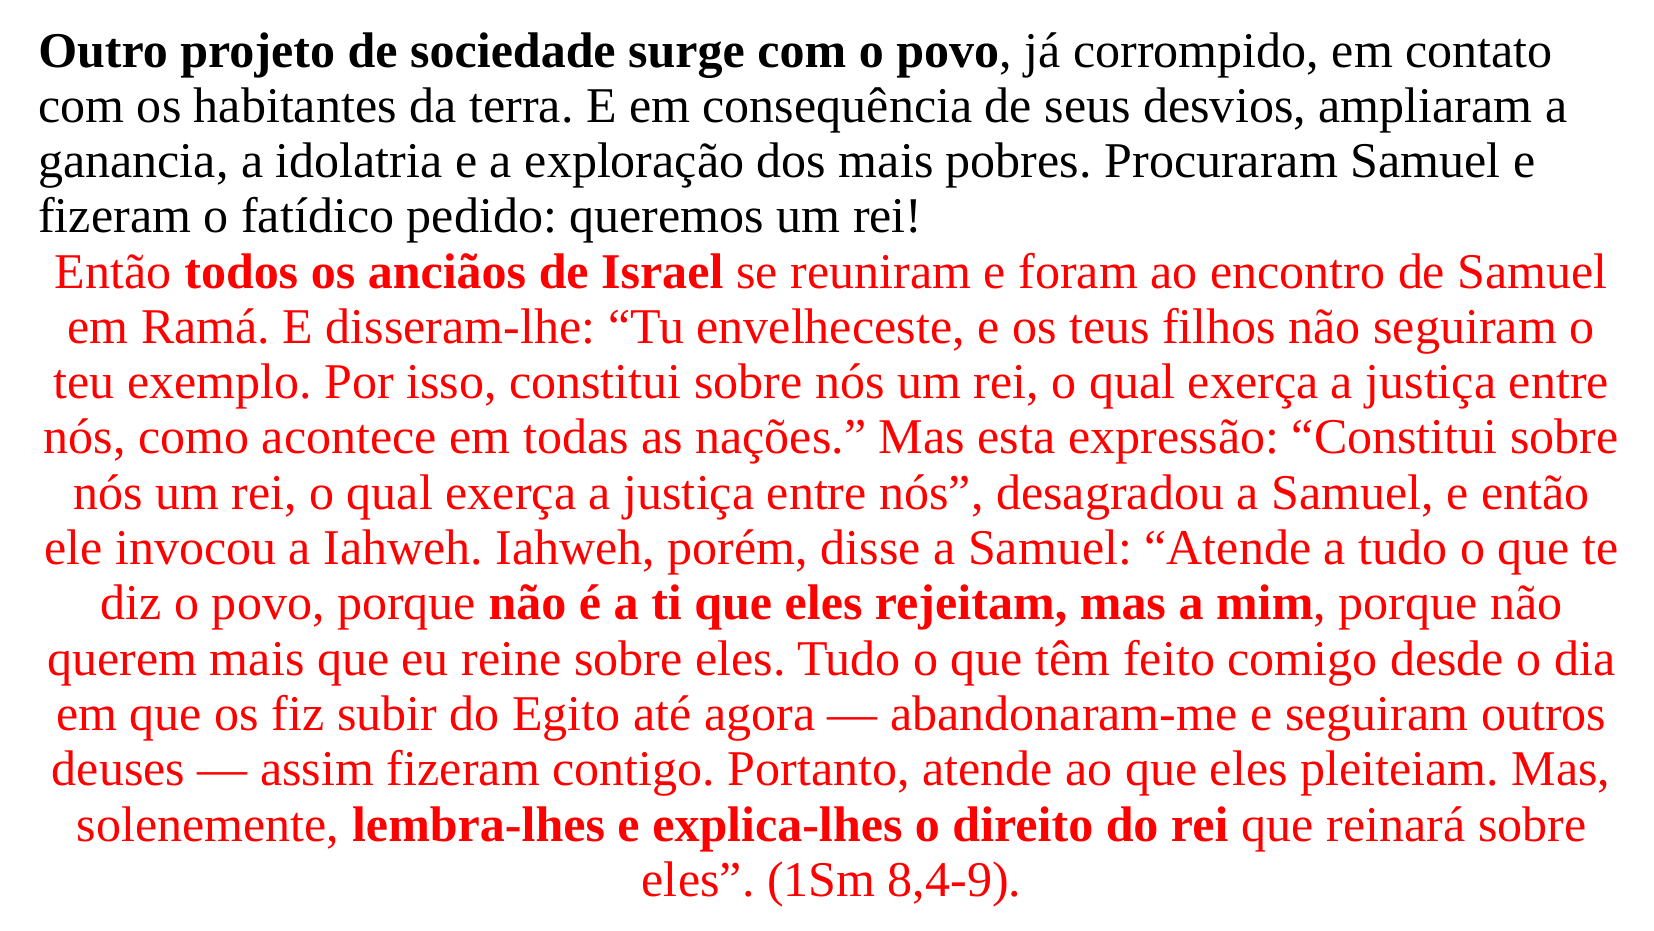

Outro projeto de sociedade surge com o povo, já corrompido, em contato com os habitantes da terra. E em consequência de seus desvios, ampliaram a ganancia, a idolatria e a exploração dos mais pobres. Procuraram Samuel e fizeram o fatídico pedido: queremos um rei!
Então todos os anciãos de Israel se reuniram e foram ao encontro de Samuel em Ramá. E disseram-lhe: “Tu envelheceste, e os teus filhos não seguiram o teu exemplo. Por isso, constitui sobre nós um rei, o qual exerça a justiça entre nós, como acontece em todas as nações.” Mas esta expressão: “Constitui sobre nós um rei, o qual exerça a justiça entre nós”, desagradou a Samuel, e então ele invocou a Iahweh. Iahweh, porém, disse a Samuel: “Atende a tudo o que te diz o povo, porque não é a ti que eles rejeitam, mas a mim, porque não querem mais que eu reine sobre eles. Tudo o que têm feito comigo desde o dia em que os fiz subir do Egito até agora — abandonaram-me e seguiram outros deuses — assim fizeram contigo. Portanto, atende ao que eles pleiteiam. Mas, solenemente, lembra-lhes e explica-lhes o direito do rei que reinará sobre eles”. (1Sm 8,4-9).